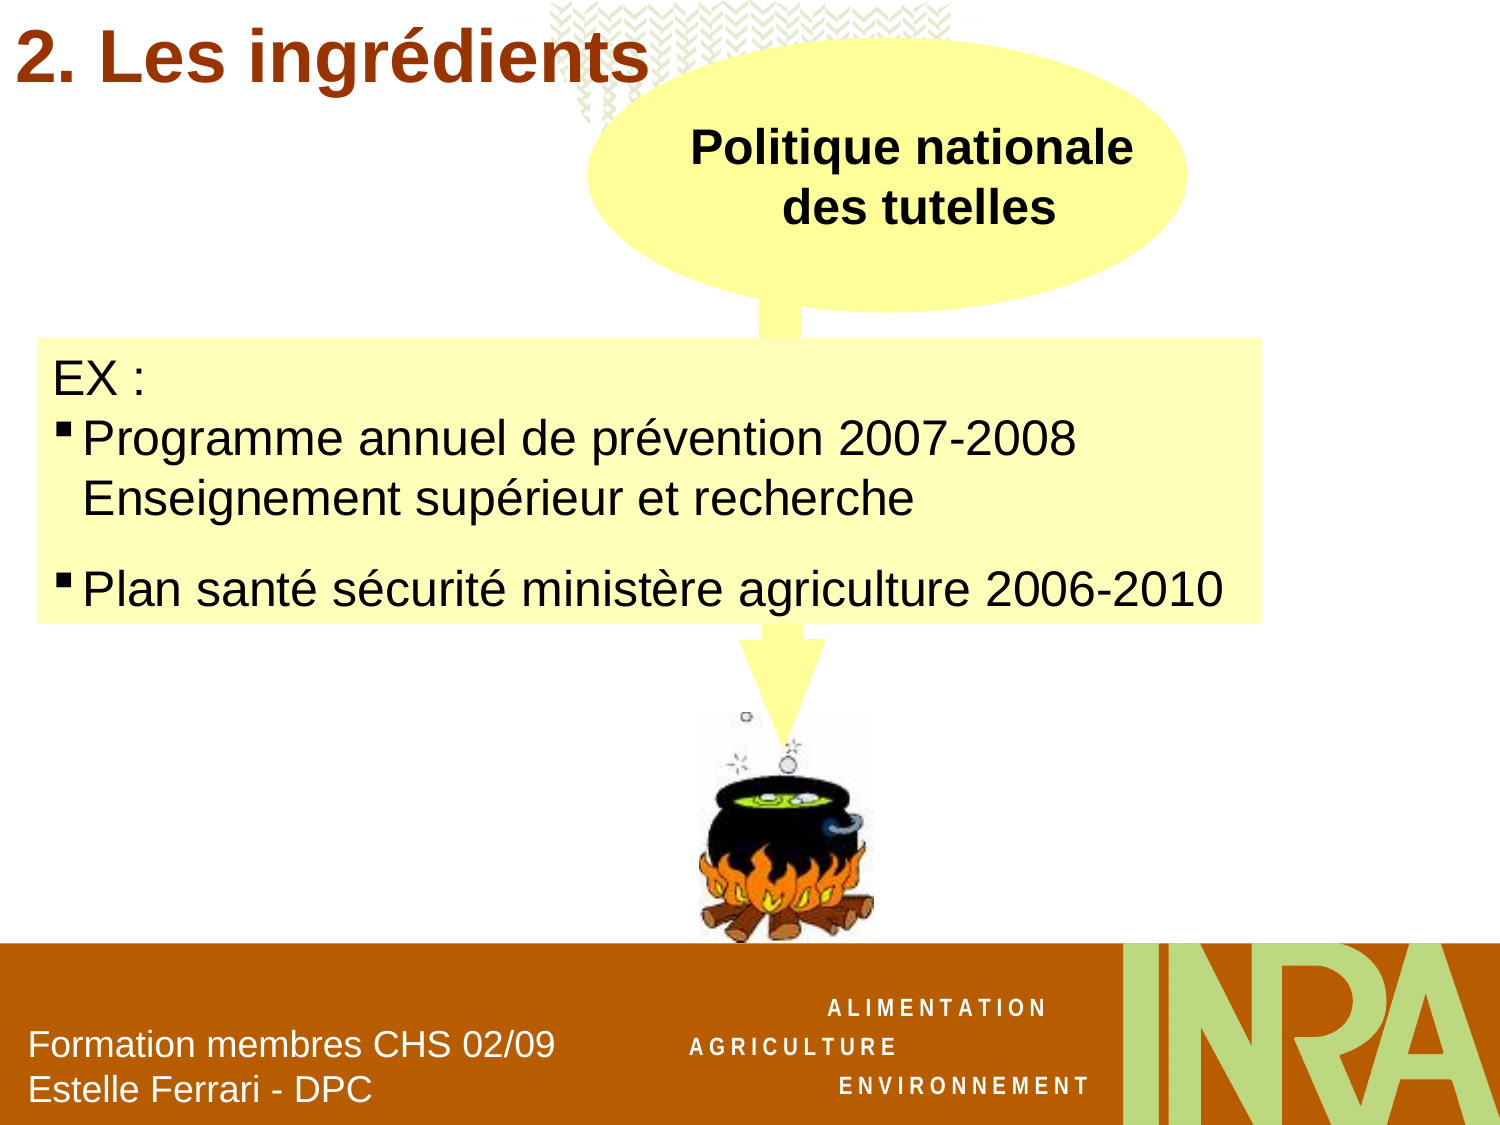

2. Les ingrédients
Politique nationale
des tutelles
#
EX :
Programme annuel de prévention 2007-2008 Enseignement supérieur et recherche
Plan santé sécurité ministère agriculture 2006-2010